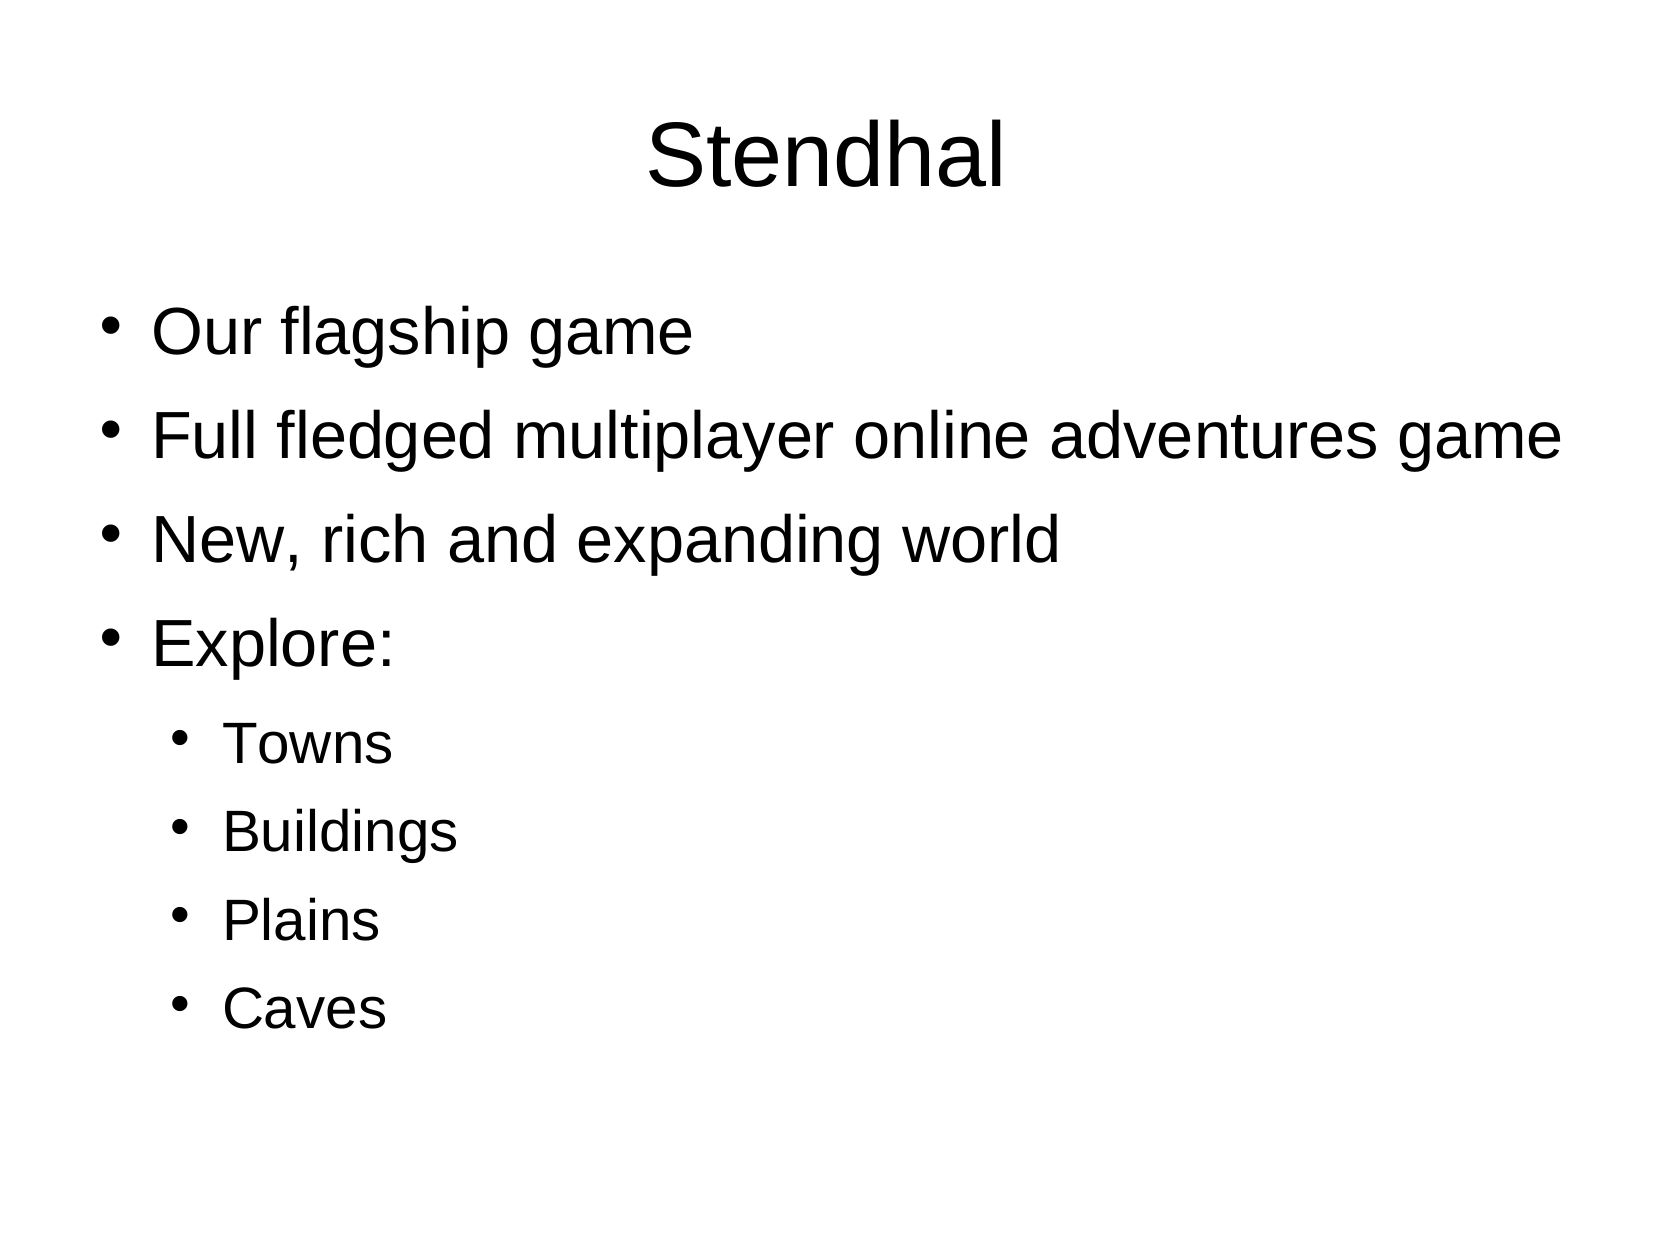

# Stendhal
Our flagship game
Full fledged multiplayer online adventures game
New, rich and expanding world
Explore:
Towns
Buildings
Plains
Caves